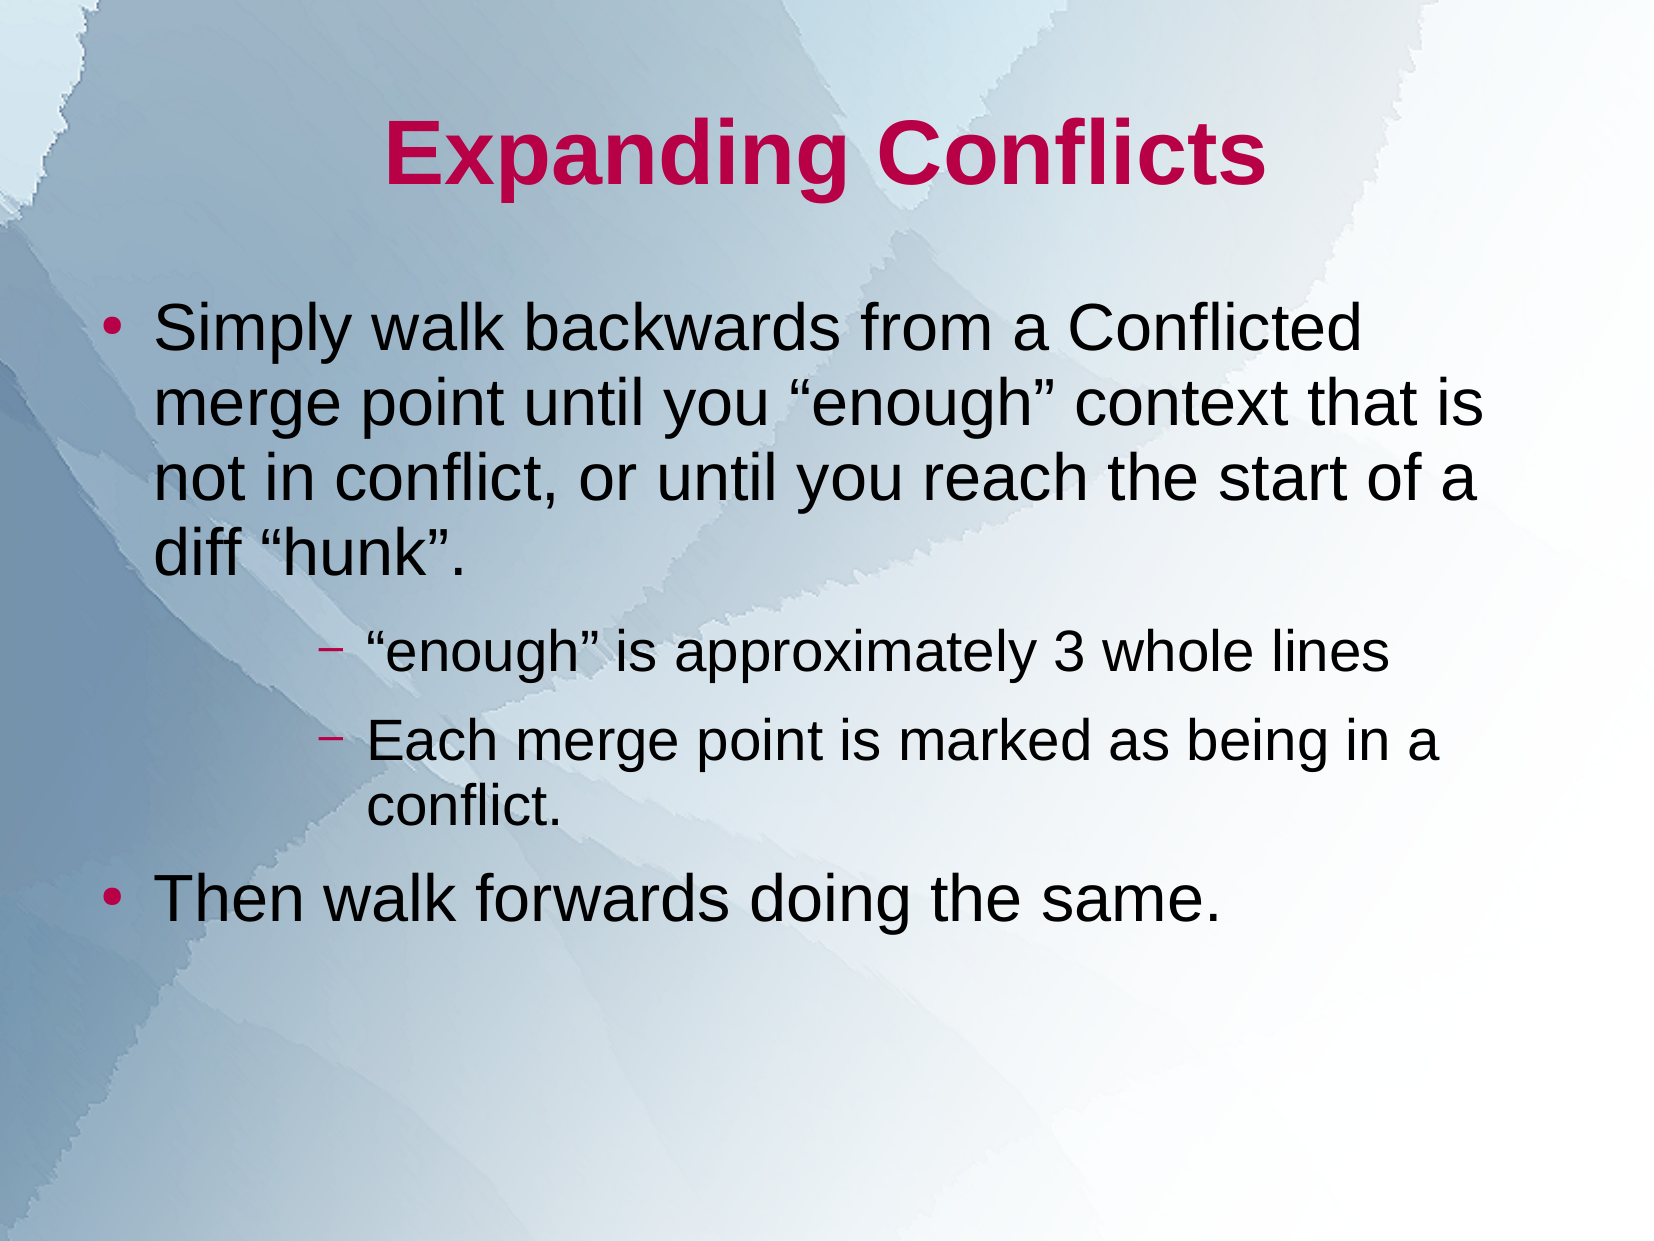

# Expanding Conflicts
Simply walk backwards from a Conflicted merge point until you “enough” context that is not in conflict, or until you reach the start of a diff “hunk”.
“enough” is approximately 3 whole lines
Each merge point is marked as being in a conflict.
Then walk forwards doing the same.